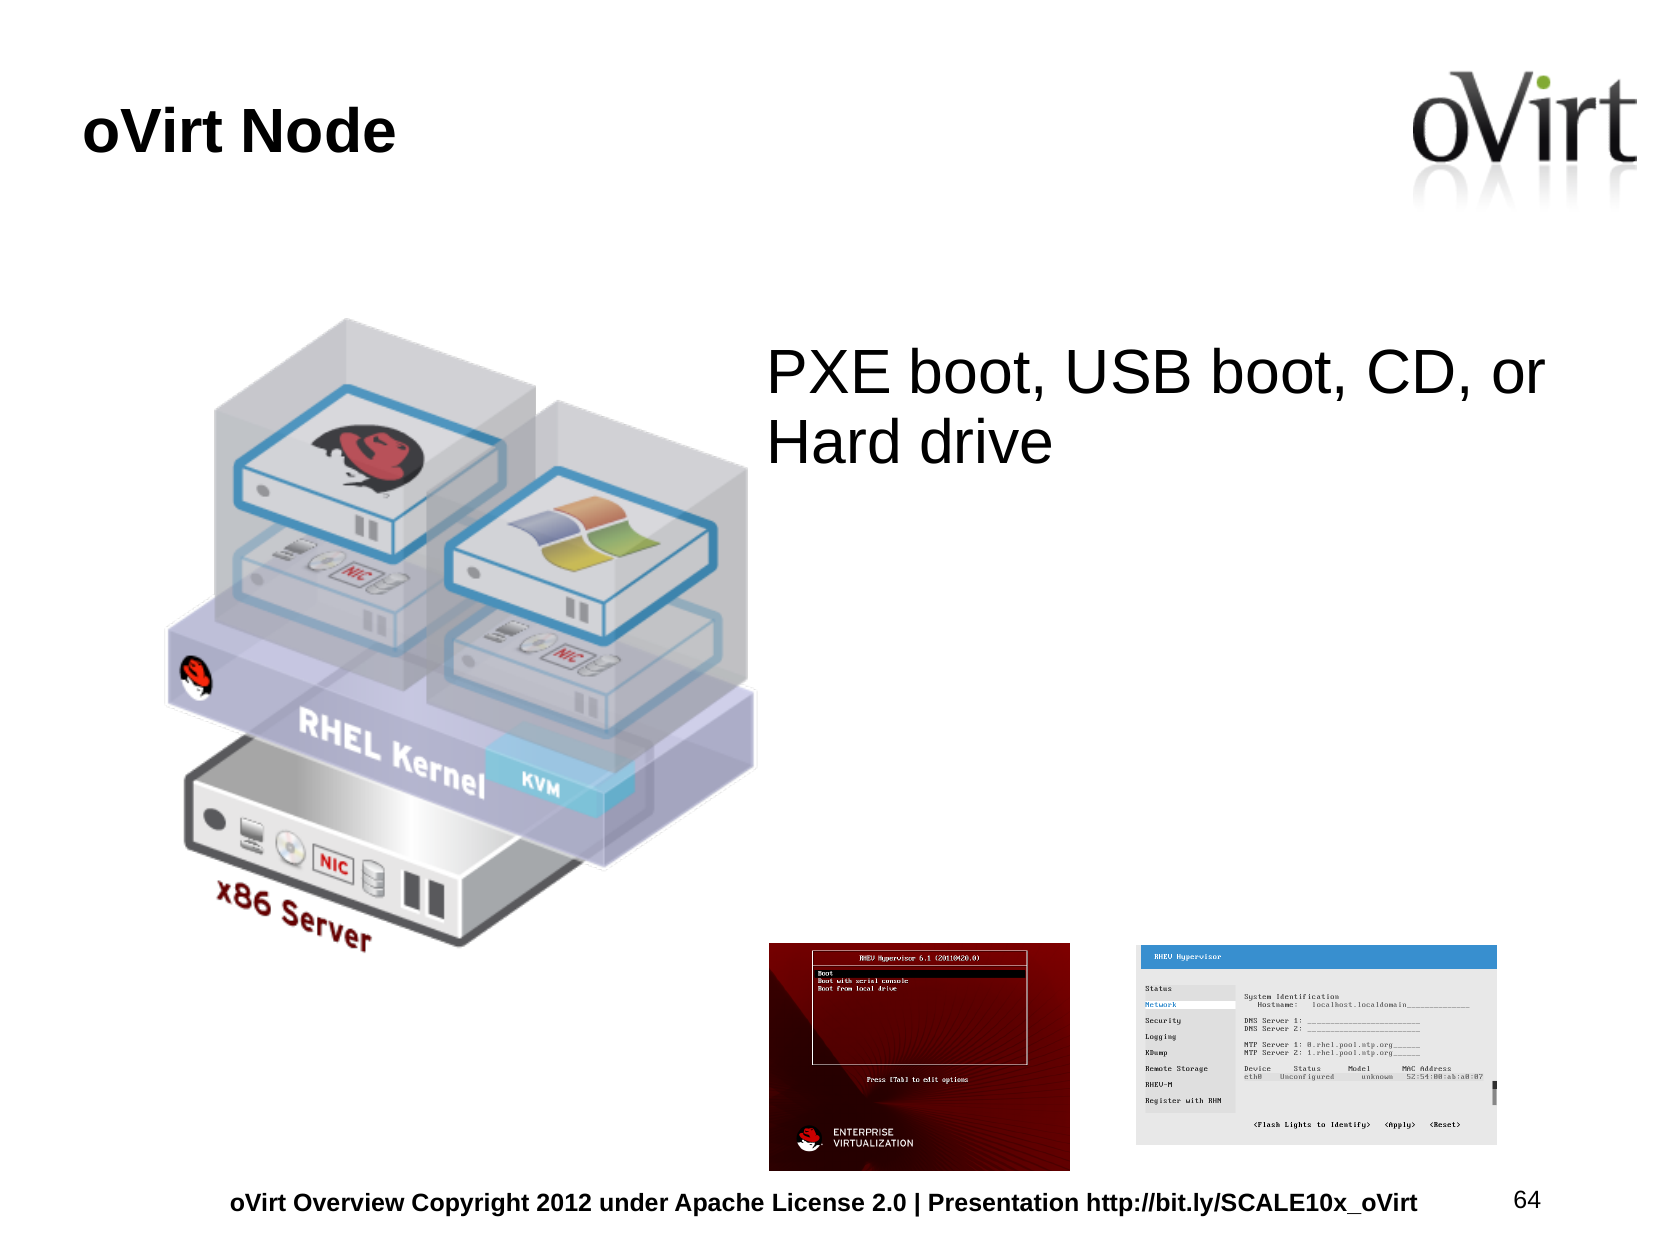

# oVirt Node
PXE boot, USB boot, CD, or Hard drive